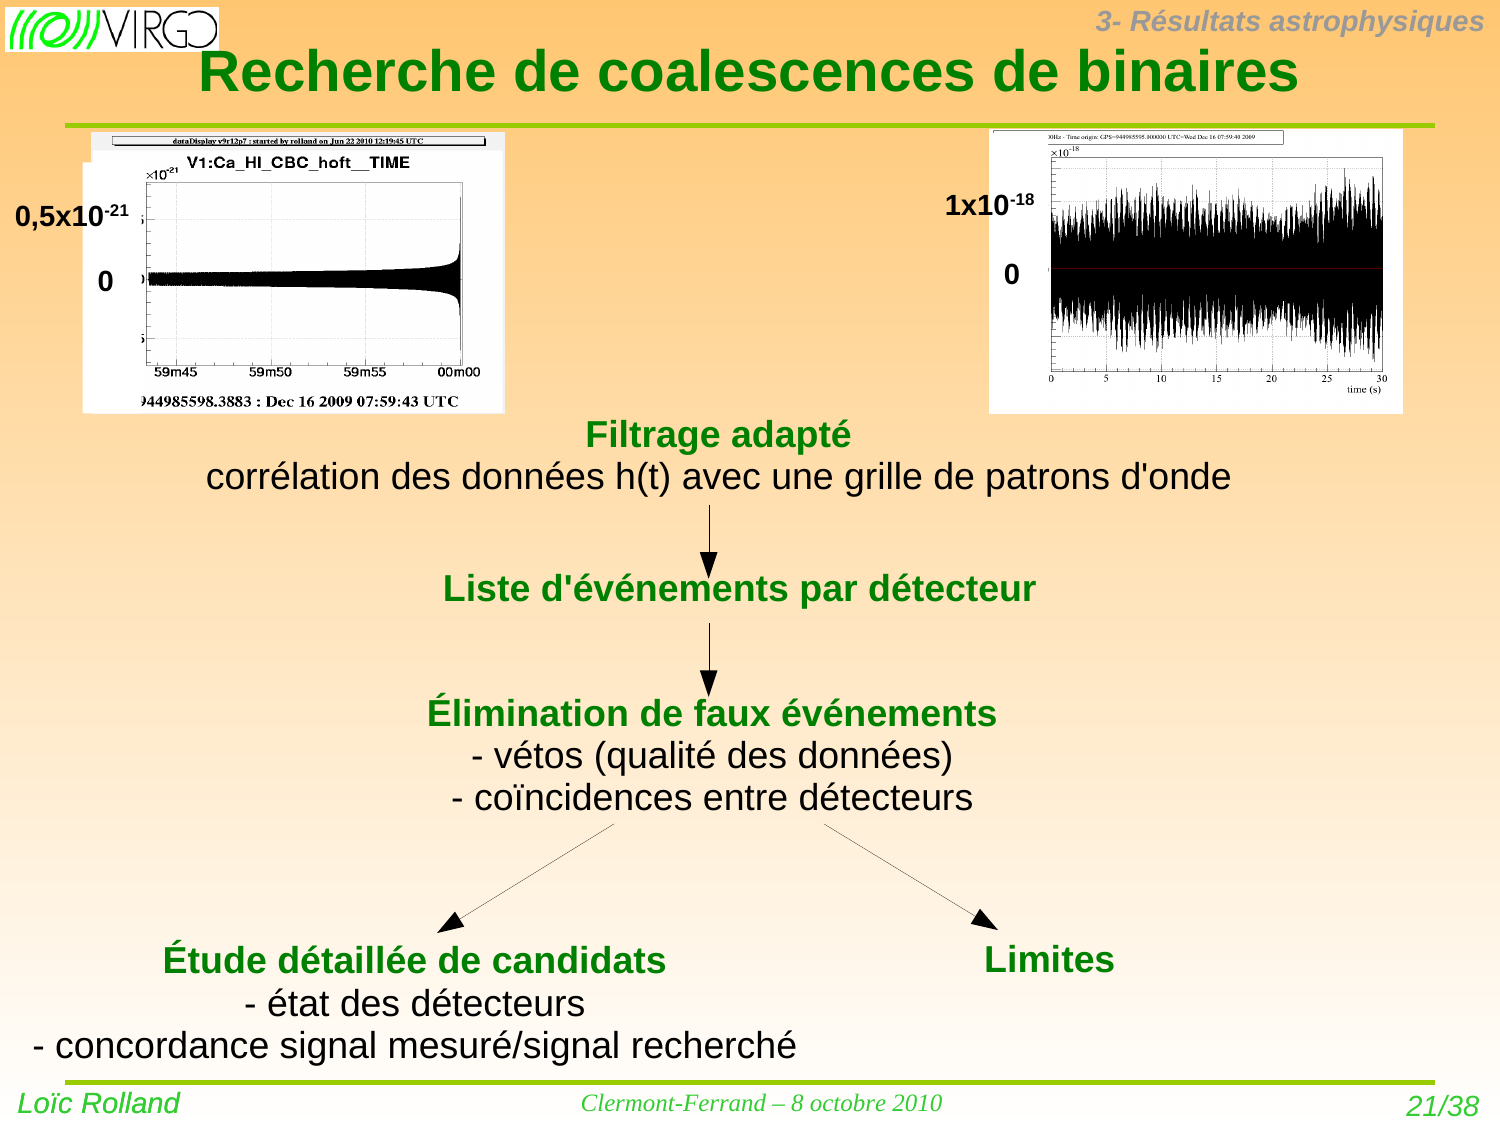

3- Résultats astrophysiques
# Recherche de coalescences de binaires
1x10-18
0,5x10-21
0
0
Filtrage adapté
corrélation des données h(t) avec une grille de patrons d'onde
Liste d'événements par détecteur
Élimination de faux événements
- vétos (qualité des données)
- coïncidences entre détecteurs
Limites
Étude détaillée de candidats
- état des détecteurs
- concordance signal mesuré/signal recherché
21